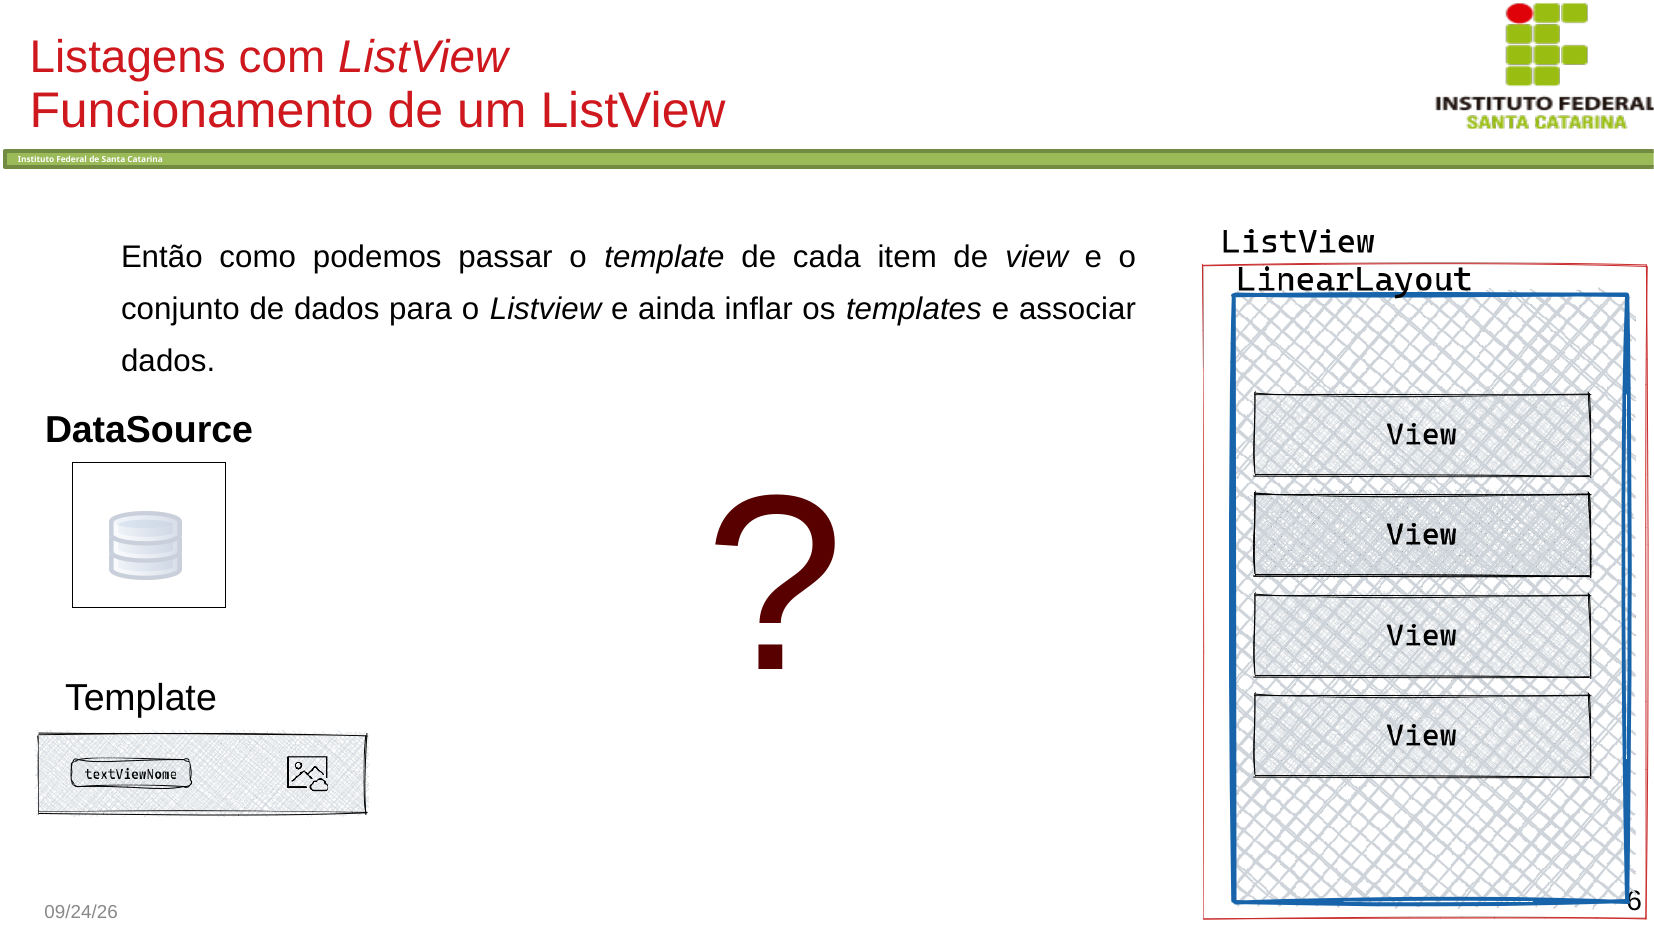

# Listagens com ListView Funcionamento de um ListView
Então como podemos passar o template de cada item de view e o conjunto de dados para o Listview e ainda inflar os templates e associar dados.
?
DataSource
Template